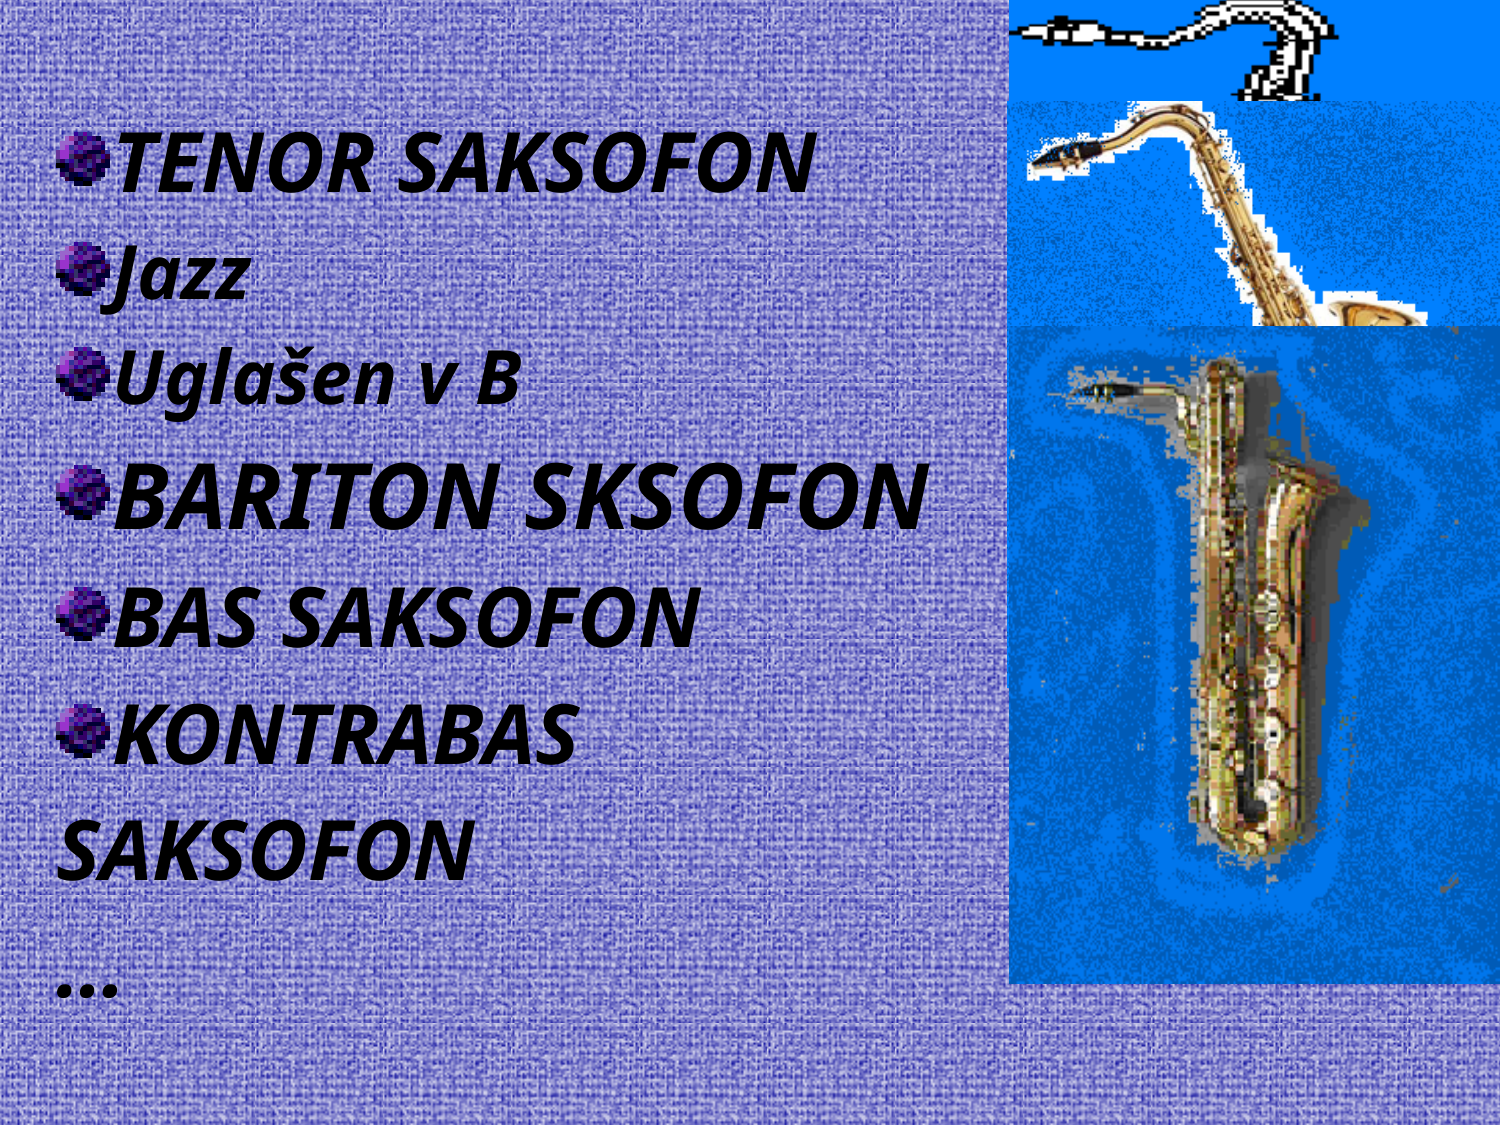

# TENOR SAKSOFON
Jazz
Uglašen v B
BARITON SKSOFON
BAS SAKSOFON
KONTRABAS
SAKSOFON
…